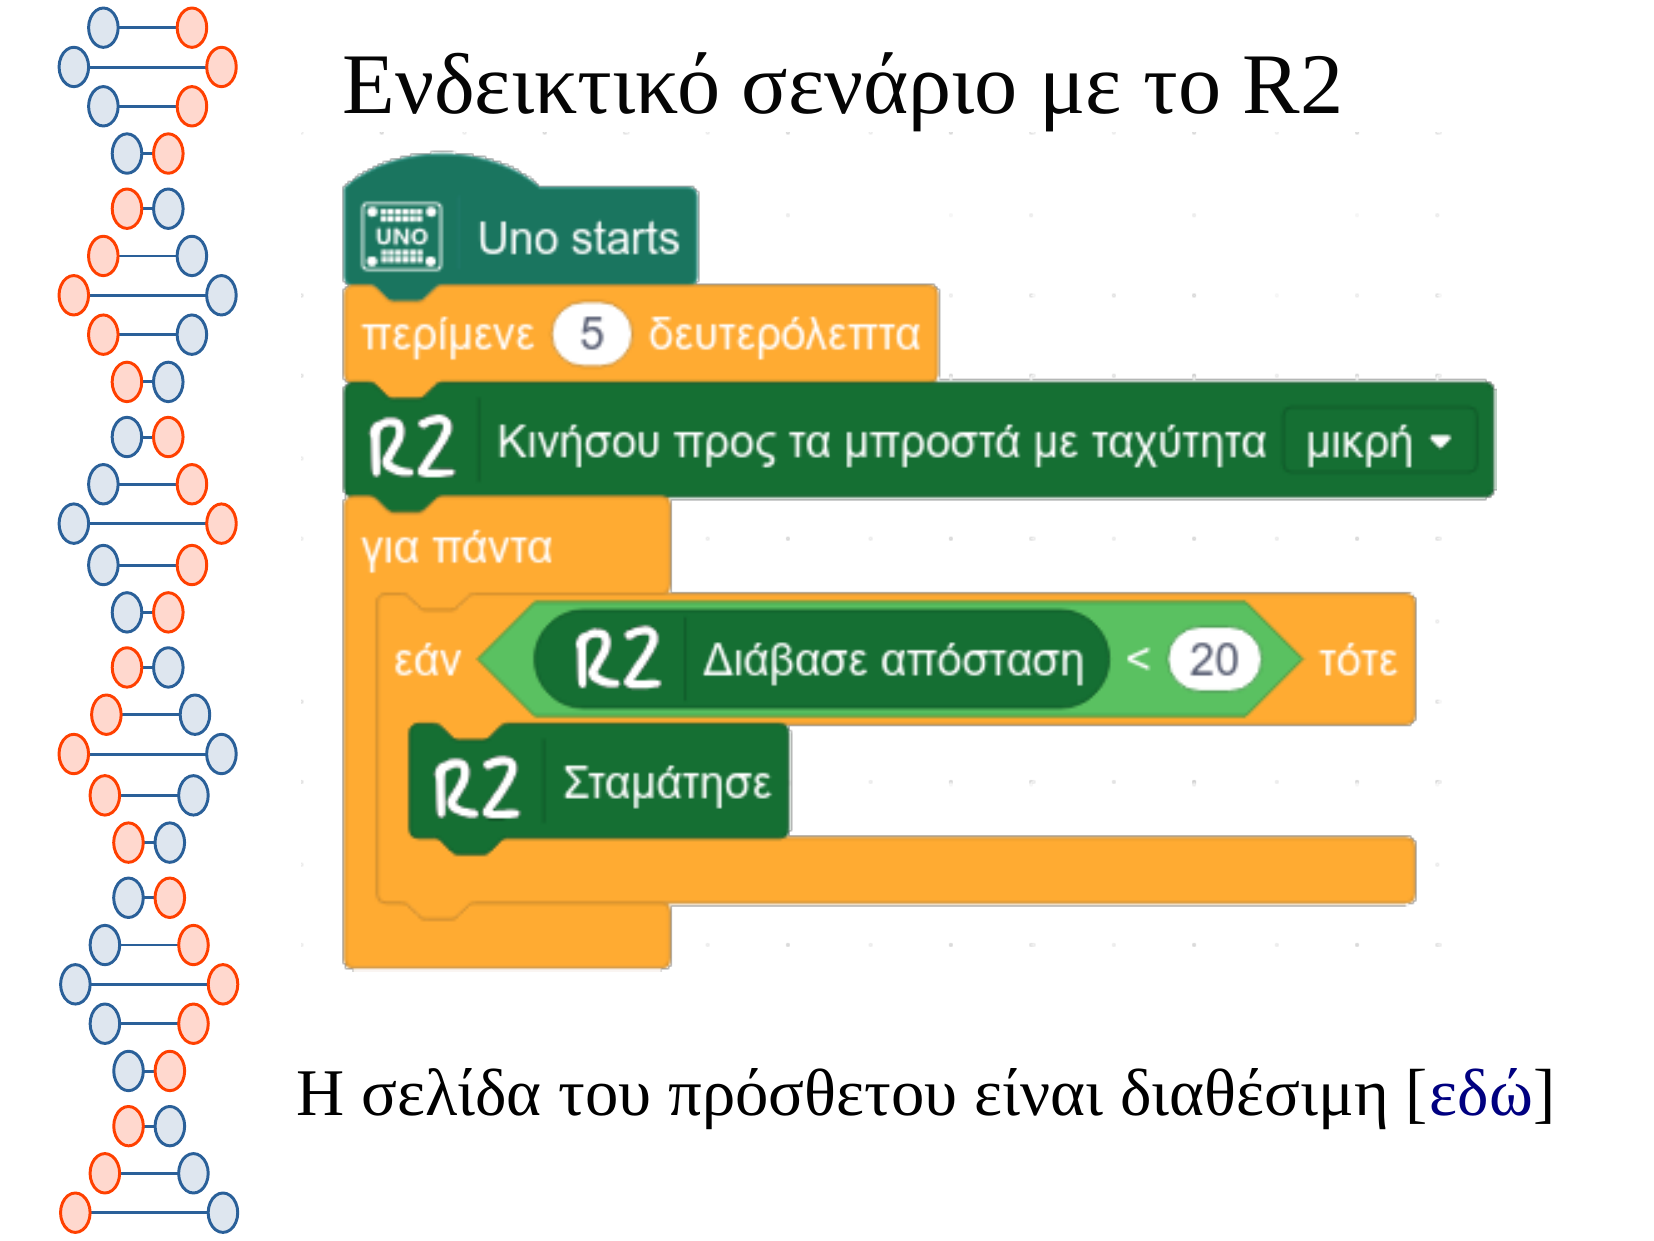

# Ενδεικτικό σενάριο με το R2
Η σελίδα του πρόσθετου είναι διαθέσιμη [εδώ]